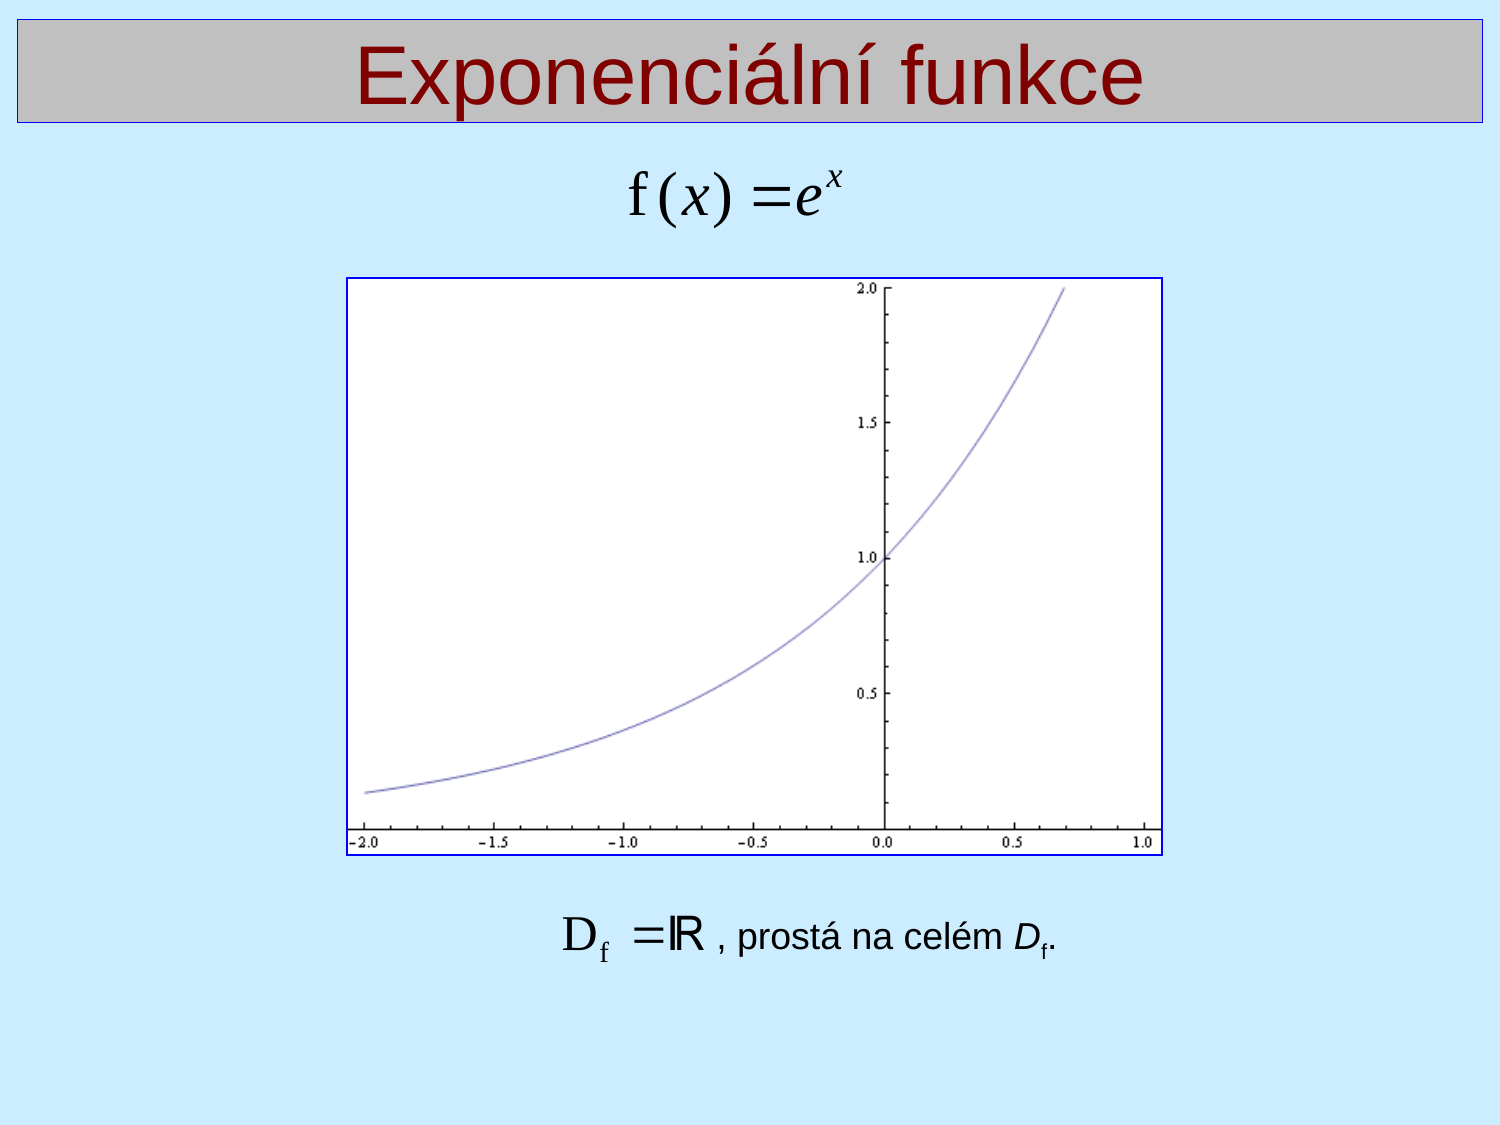

# Exponenciální funkce
 , prostá na celém Df.